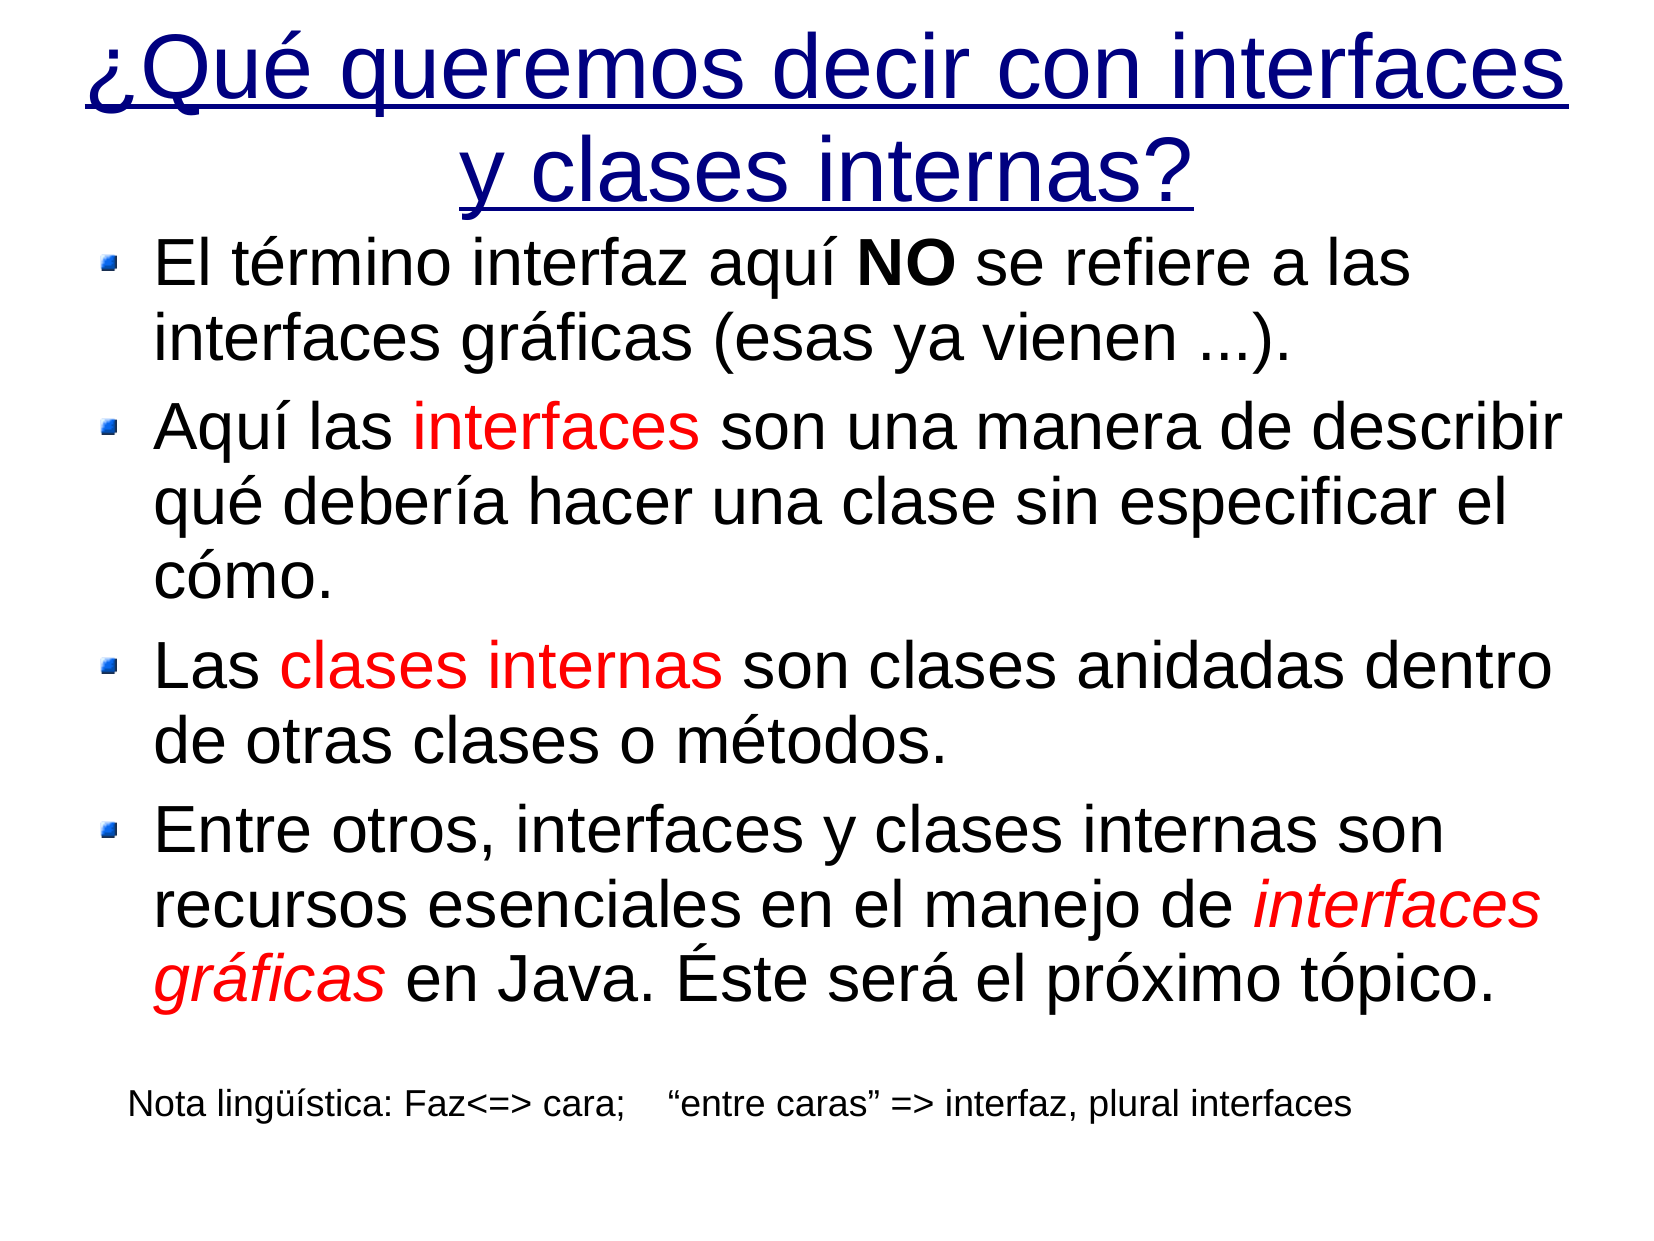

# ¿Qué queremos decir con interfaces y clases internas?
El término interfaz aquí NO se refiere a las interfaces gráficas (esas ya vienen ...).
Aquí las interfaces son una manera de describir qué debería hacer una clase sin especificar el cómo.
Las clases internas son clases anidadas dentro de otras clases o métodos.
Entre otros, interfaces y clases internas son recursos esenciales en el manejo de interfaces gráficas en Java. Éste será el próximo tópico.
Nota lingüística: Faz<=> cara; “entre caras” => interfaz, plural interfaces